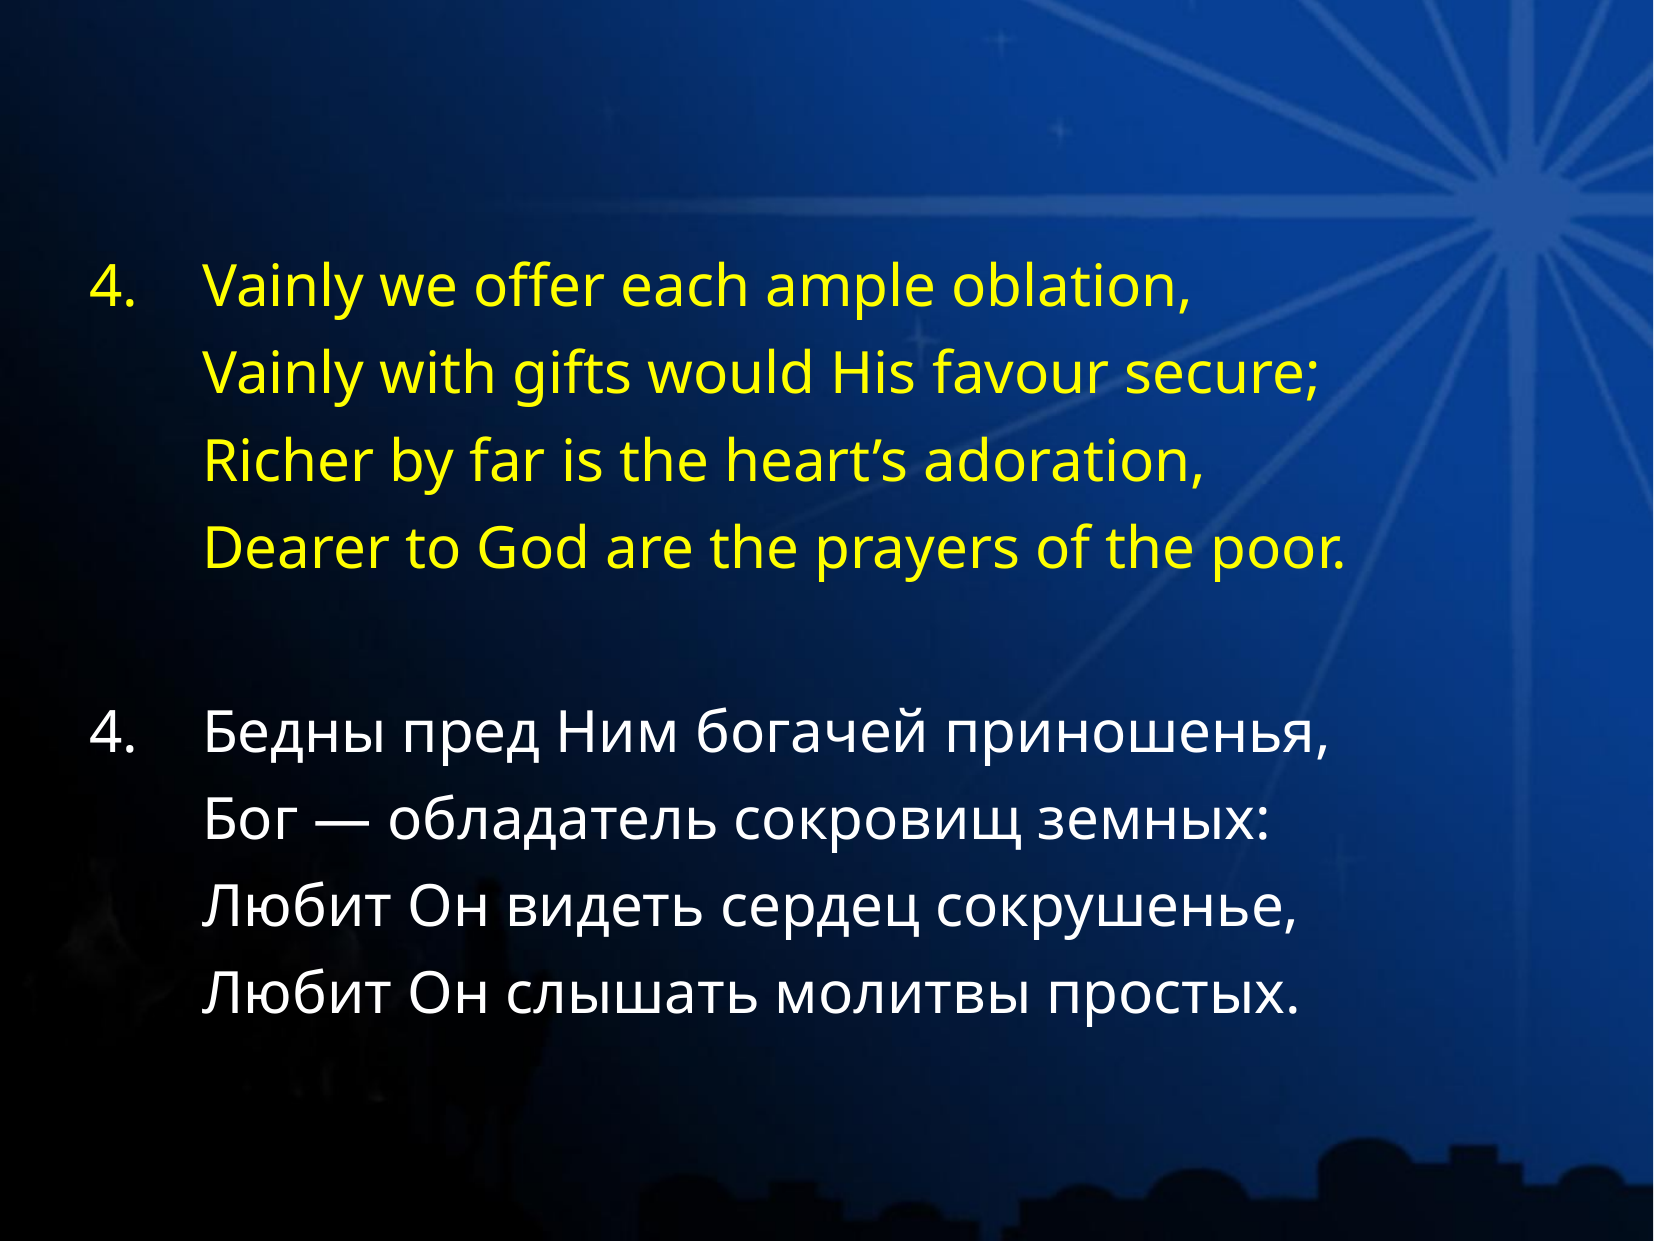

4.	Vainly we offer each ample oblation,
	Vainly with gifts would His favour secure;
	Richer by far is the heart’s adoration,
	Dearer to God are the prayers of the poor.
4.	Бедны пред Ним богачей приношенья,
	Бог — обладатель сокровищ земных:
	Любит Он видеть сердец сокрушенье,
	Любит Он слышать молитвы простых.